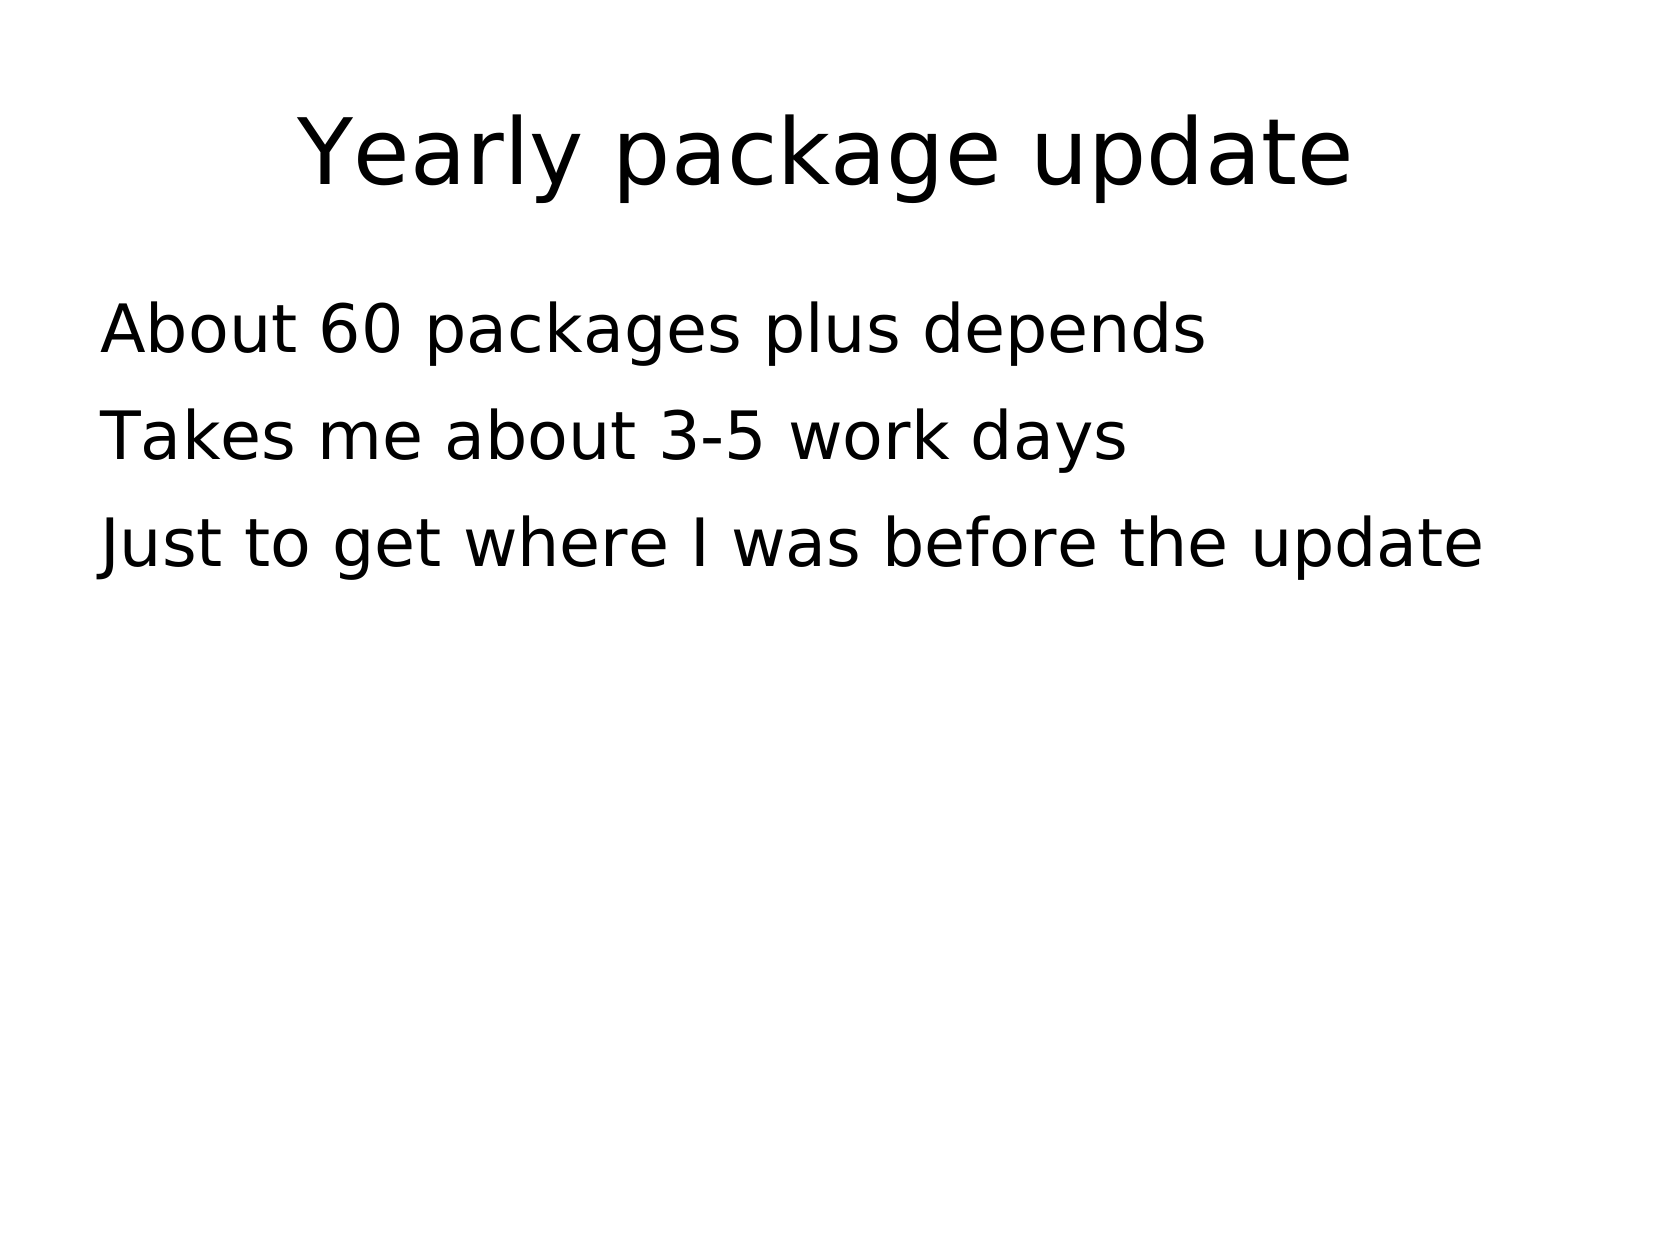

# Yearly package update
About 60 packages plus depends
Takes me about 3-5 work days
Just to get where I was before the update